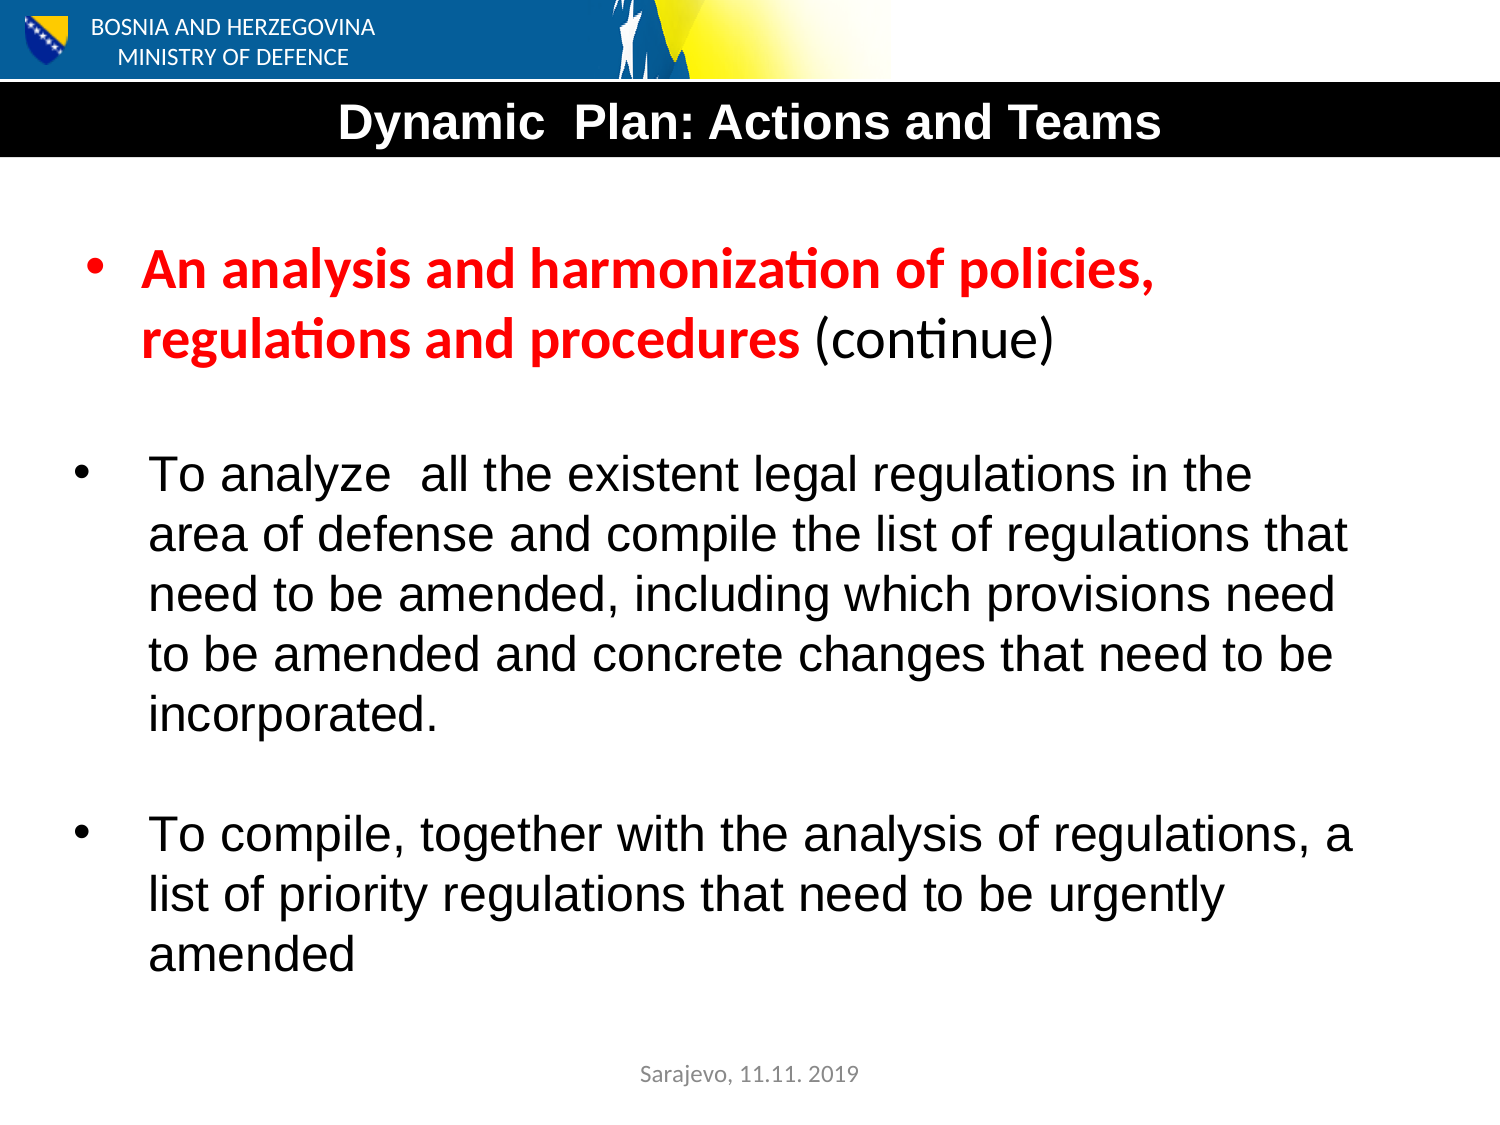

Dynamic Plan: Actions and Teams
# An analysis and harmonization of policies, regulations and procedures (continue)
To analyze all the existent legal regulations in the area of defense and compile the list of regulations that need to be amended, including which provisions need to be amended and concrete changes that need to be incorporated.
To compile, together with the analysis of regulations, a list of priority regulations that need to be urgently amended
Sarajevo, 11.11. 2019